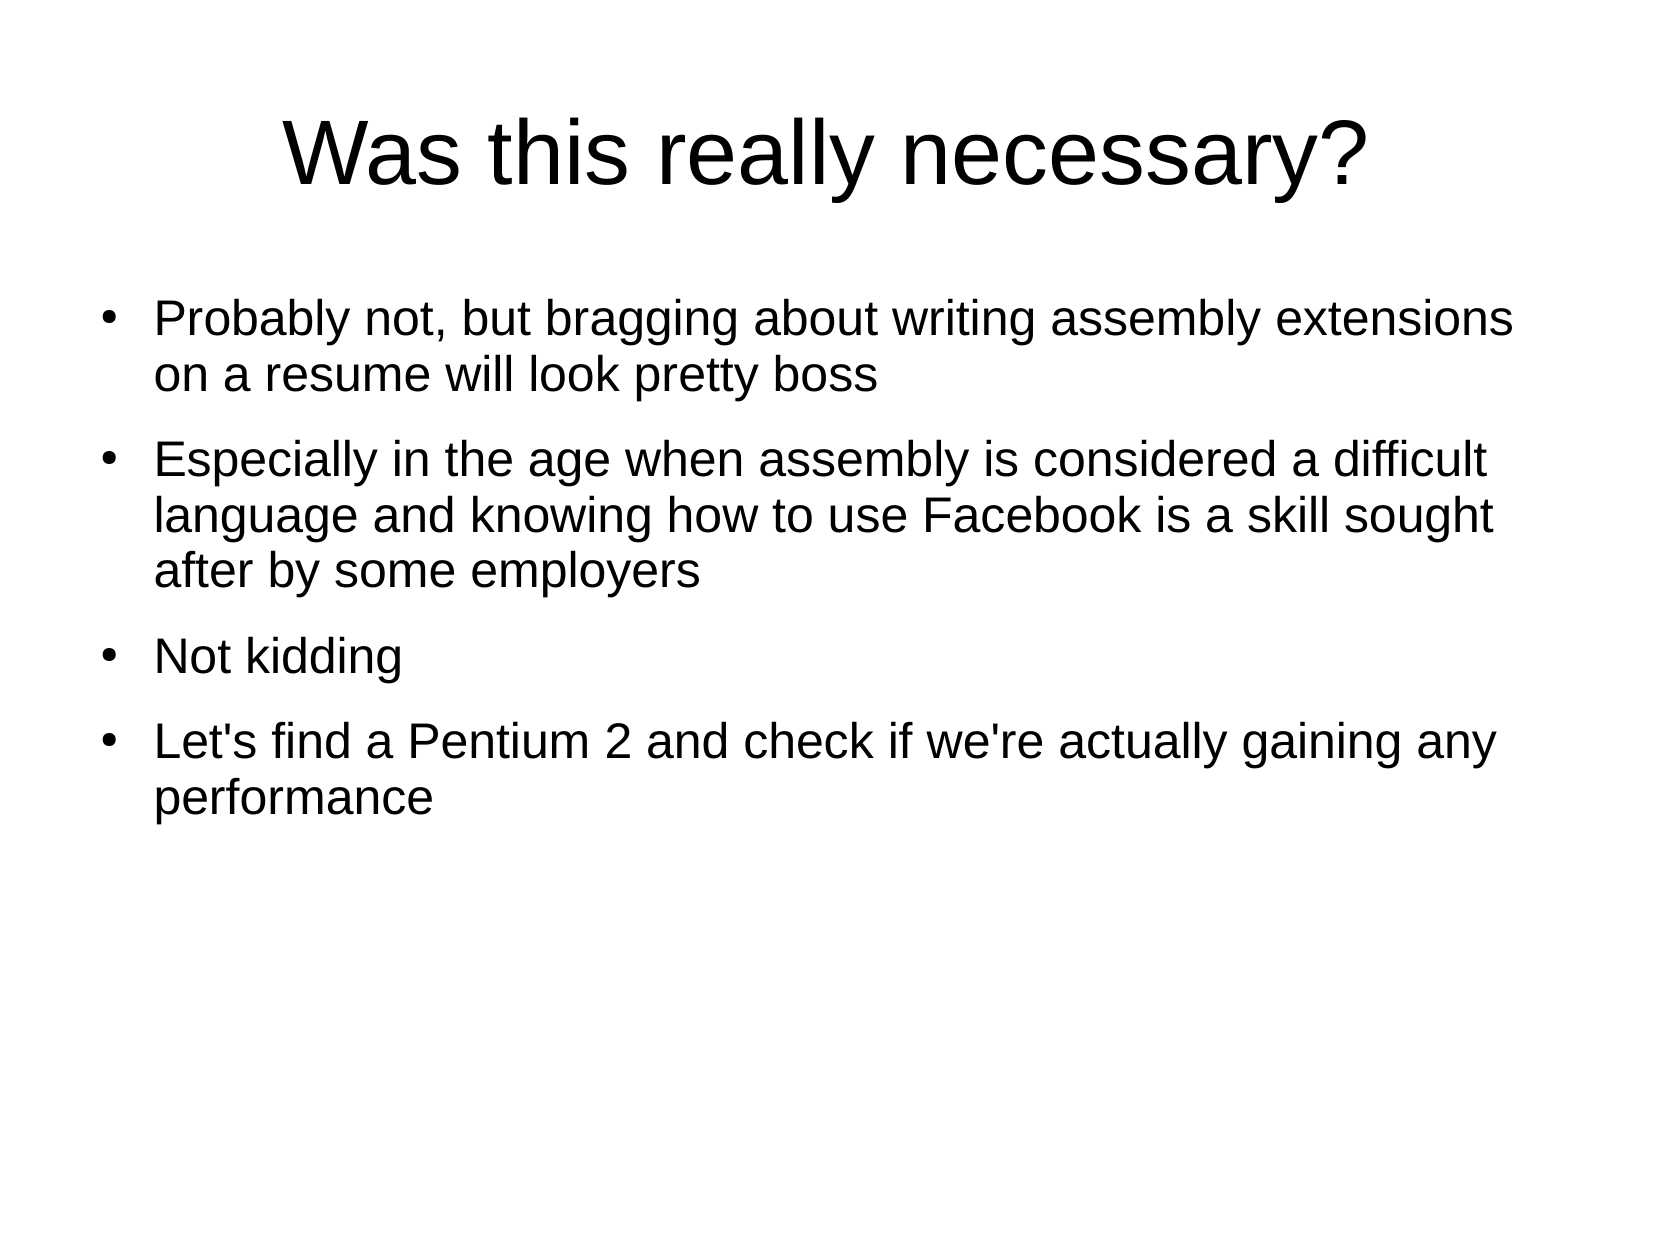

# Was this really necessary?
Probably not, but bragging about writing assembly extensions on a resume will look pretty boss
Especially in the age when assembly is considered a difficult language and knowing how to use Facebook is a skill sought after by some employers
Not kidding
Let's find a Pentium 2 and check if we're actually gaining any performance